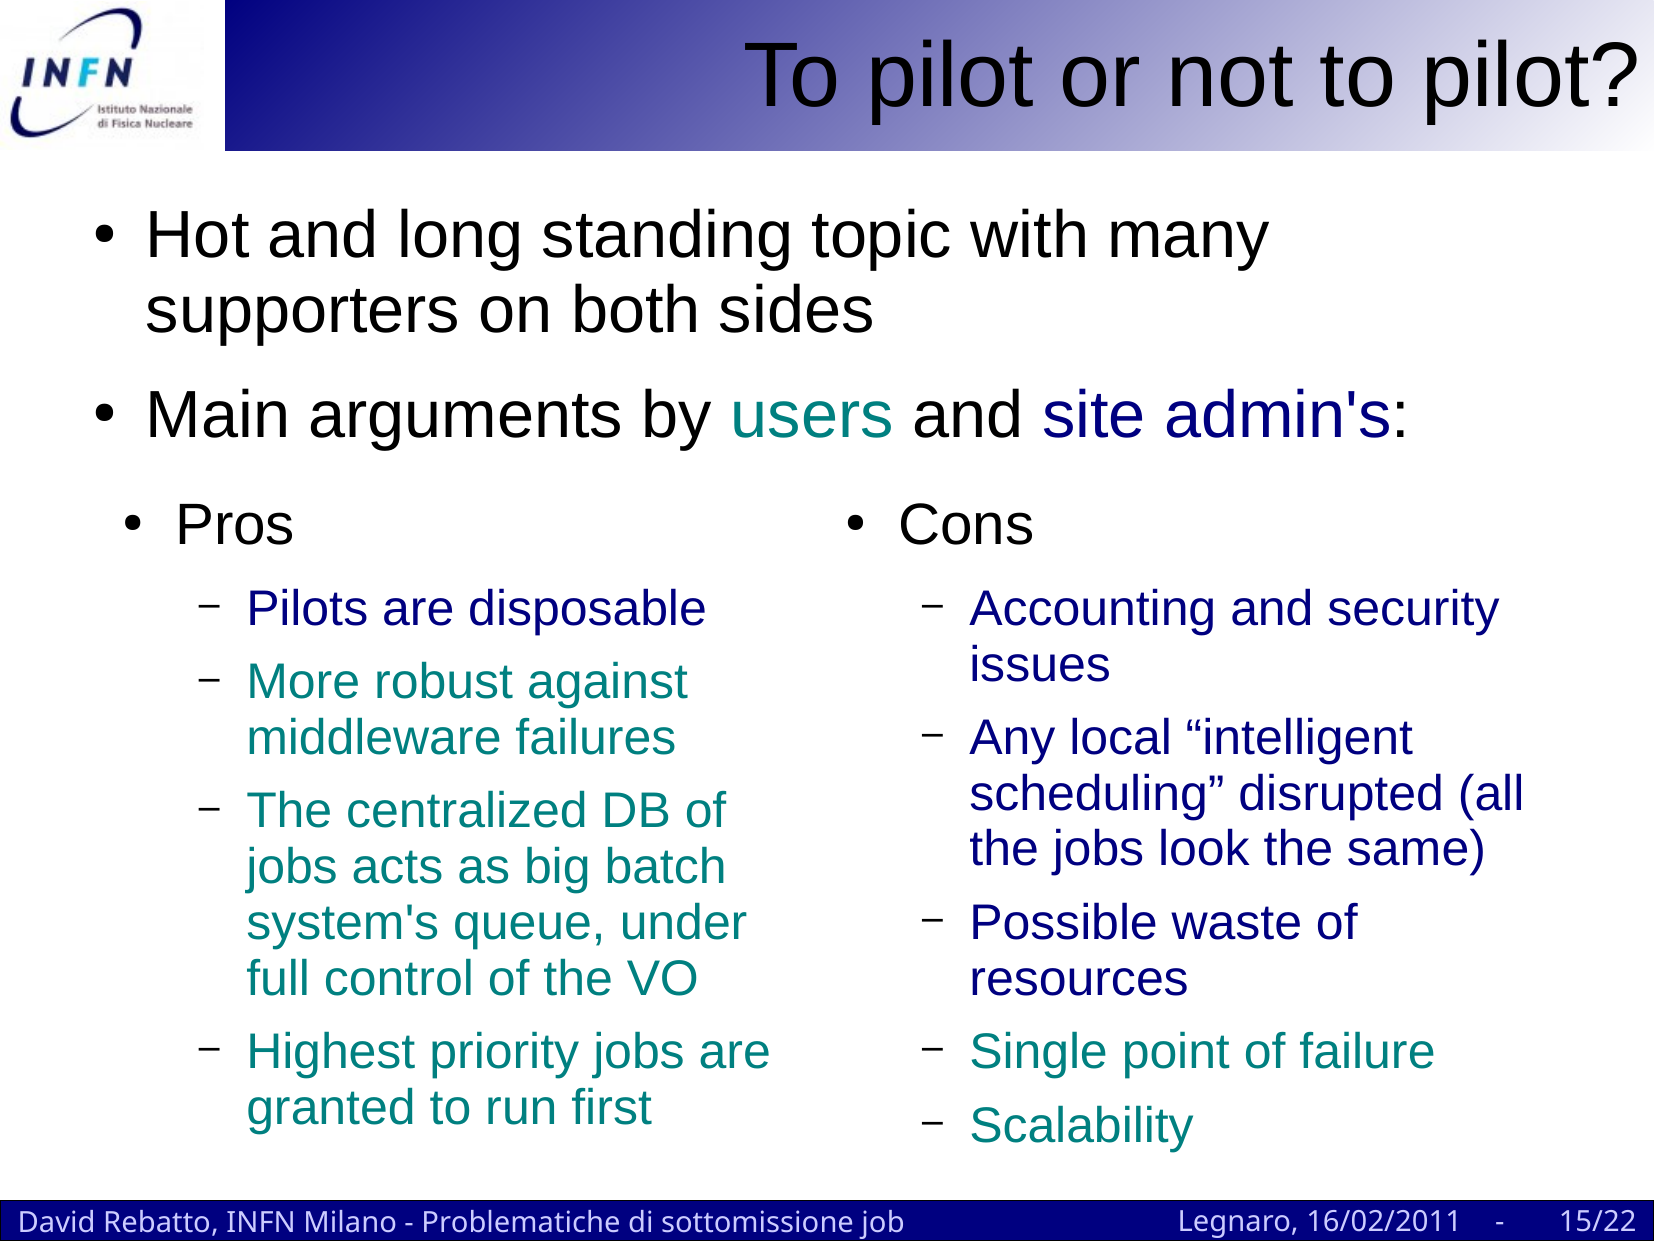

# To pilot or not to pilot?
Hot and long standing topic with many supporters on both sides
Main arguments by users and site admin's:
Pros
Pilots are disposable
More robust against middleware failures
The centralized DB of jobs acts as big batch system's queue, under full control of the VO
Highest priority jobs are granted to run first
Cons
Accounting and security issues
Any local “intelligent scheduling” disrupted (all the jobs look the same)
Possible waste of resources
Single point of failure
Scalability
Legnaro, 16/02/2011
15
David Rebatto, INFN Milano - Problematiche di sottomissione job